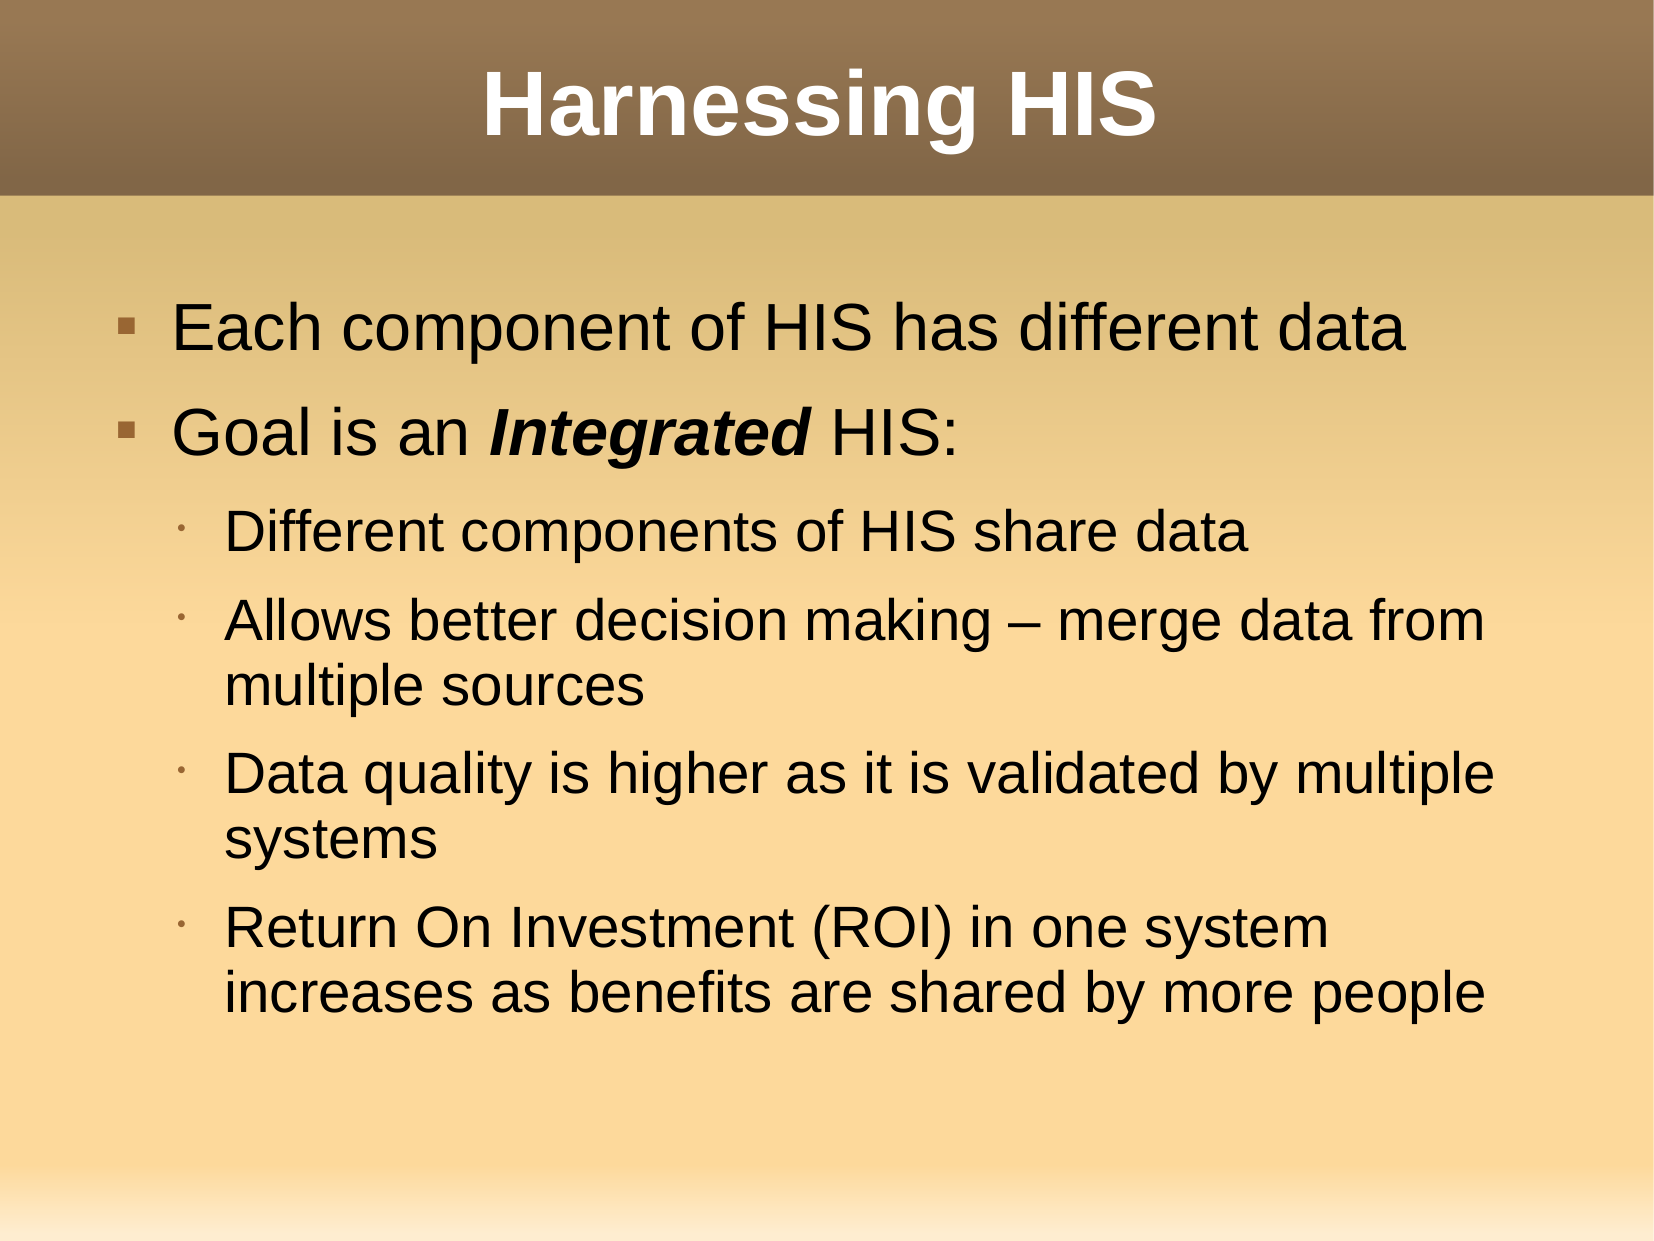

# Harnessing HIS
Each component of HIS has different data
Goal is an Integrated HIS:
Different components of HIS share data
Allows better decision making – merge data from multiple sources
Data quality is higher as it is validated by multiple systems
Return On Investment (ROI) in one system increases as benefits are shared by more people